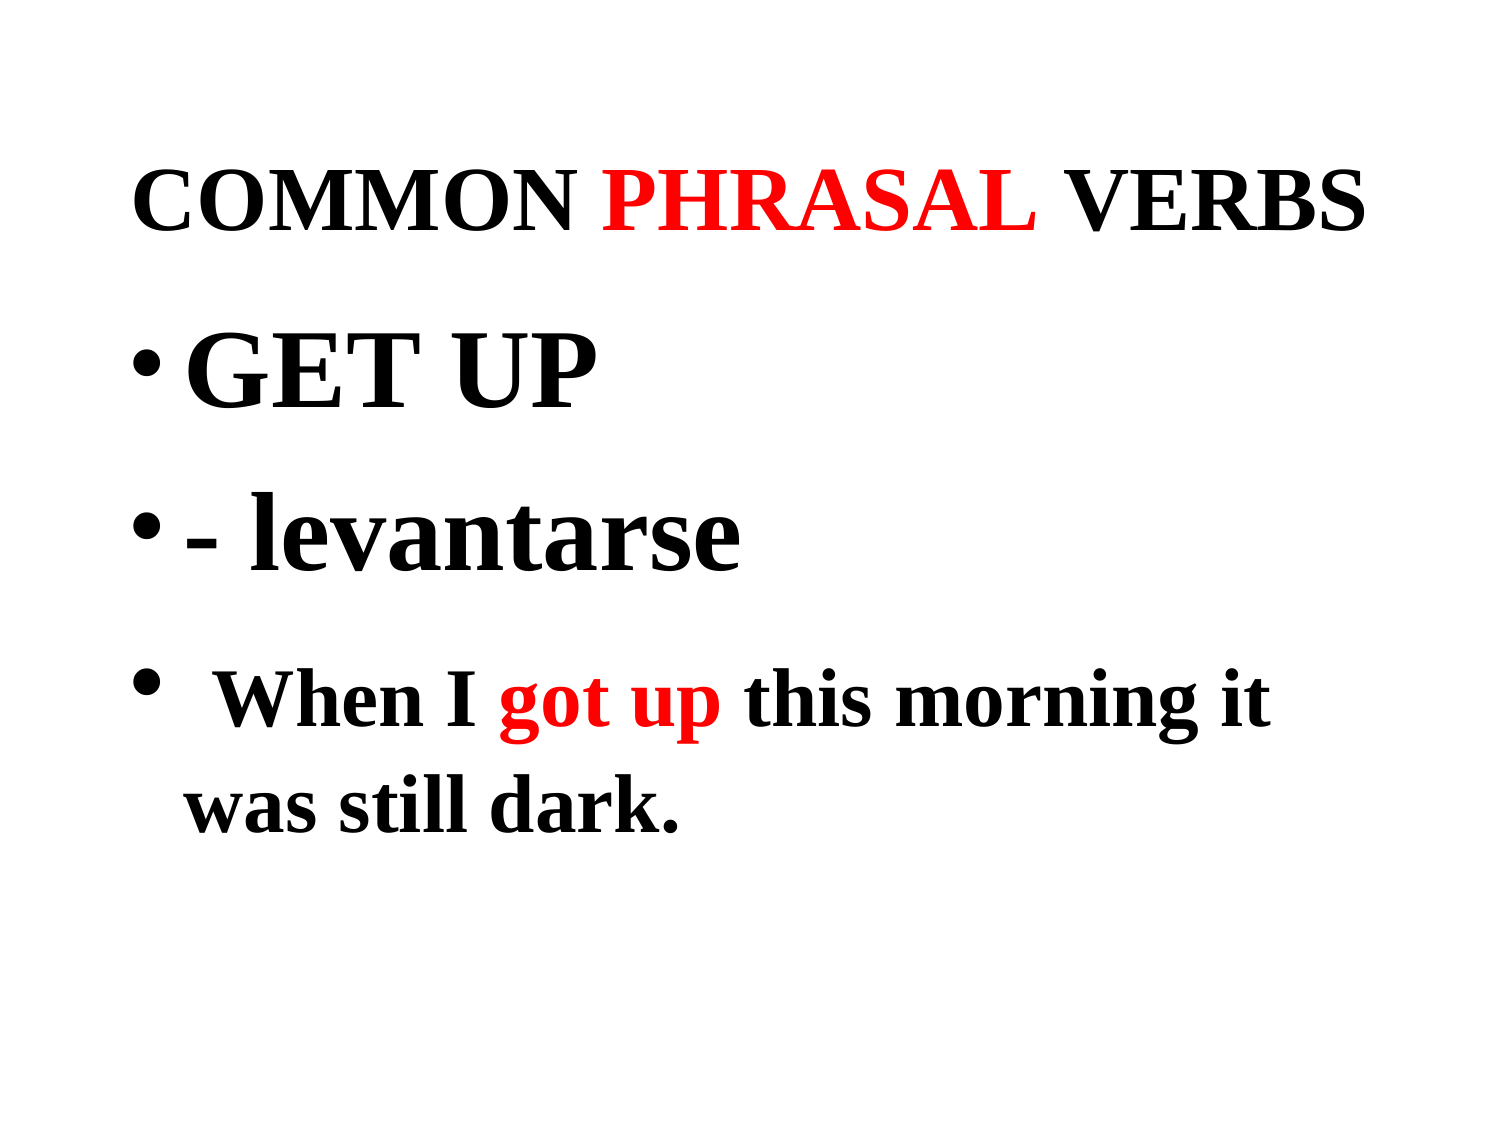

# COMMON PHRASAL VERBS
GET UP
- levantarse
 When I got up this morning it was still dark.